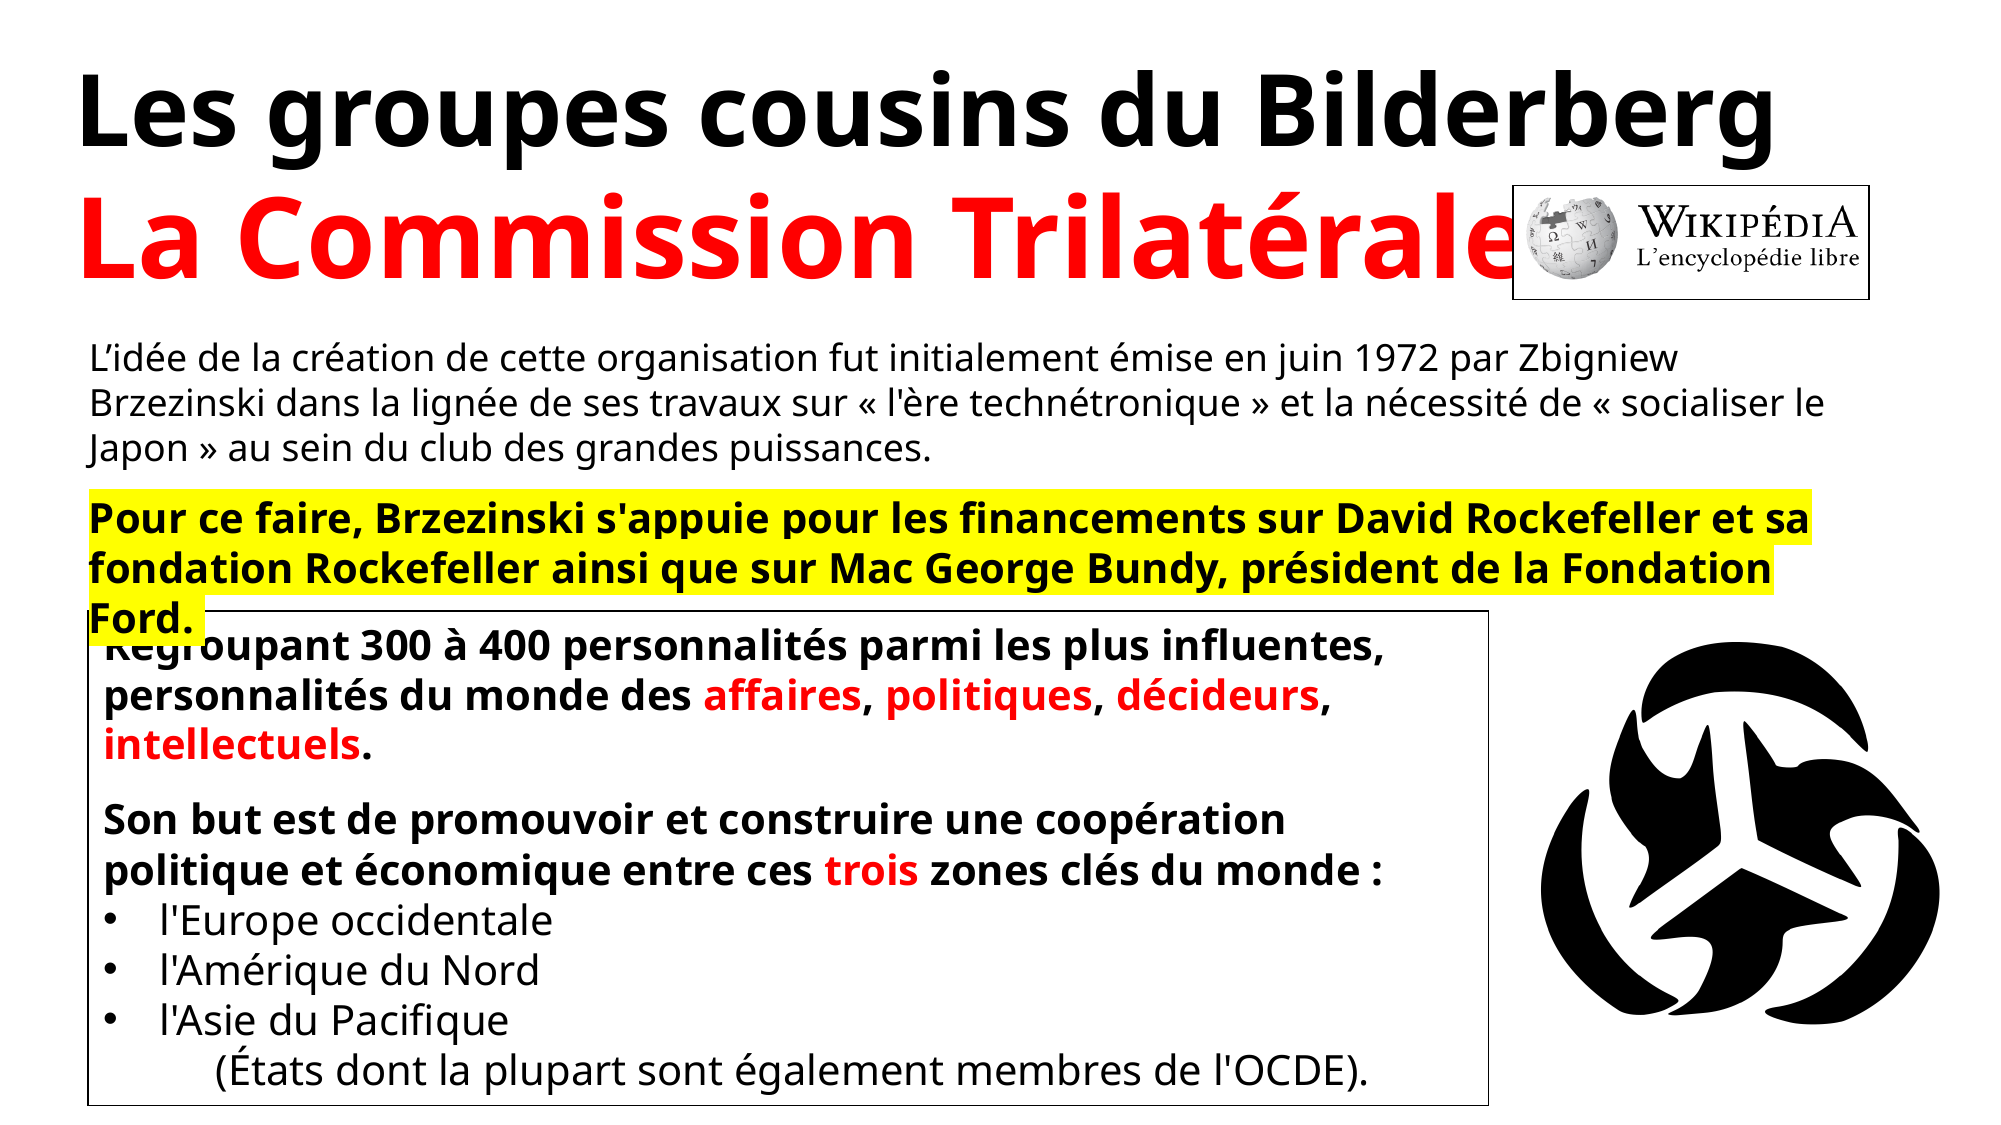

Les groupes cousins du Bilderberg
La Commission Trilatérale
L’idée de la création de cette organisation fut initialement émise en juin 1972 par Zbigniew Brzezinski dans la lignée de ses travaux sur « l'ère technétronique » et la nécessité de « socialiser le Japon » au sein du club des grandes puissances.
Pour ce faire, Brzezinski s'appuie pour les financements sur David Rockefeller et sa fondation Rockefeller ainsi que sur Mac George Bundy, président de la Fondation Ford.
Regroupant 300 à 400 personnalités parmi les plus influentes, personnalités du monde des affaires, politiques, décideurs, intellectuels.
Son but est de promouvoir et construire une coopération politique et économique entre ces trois zones clés du monde :
l'Europe occidentale
l'Amérique du Nord
l'Asie du Pacifique
(États dont la plupart sont également membres de l'OCDE).